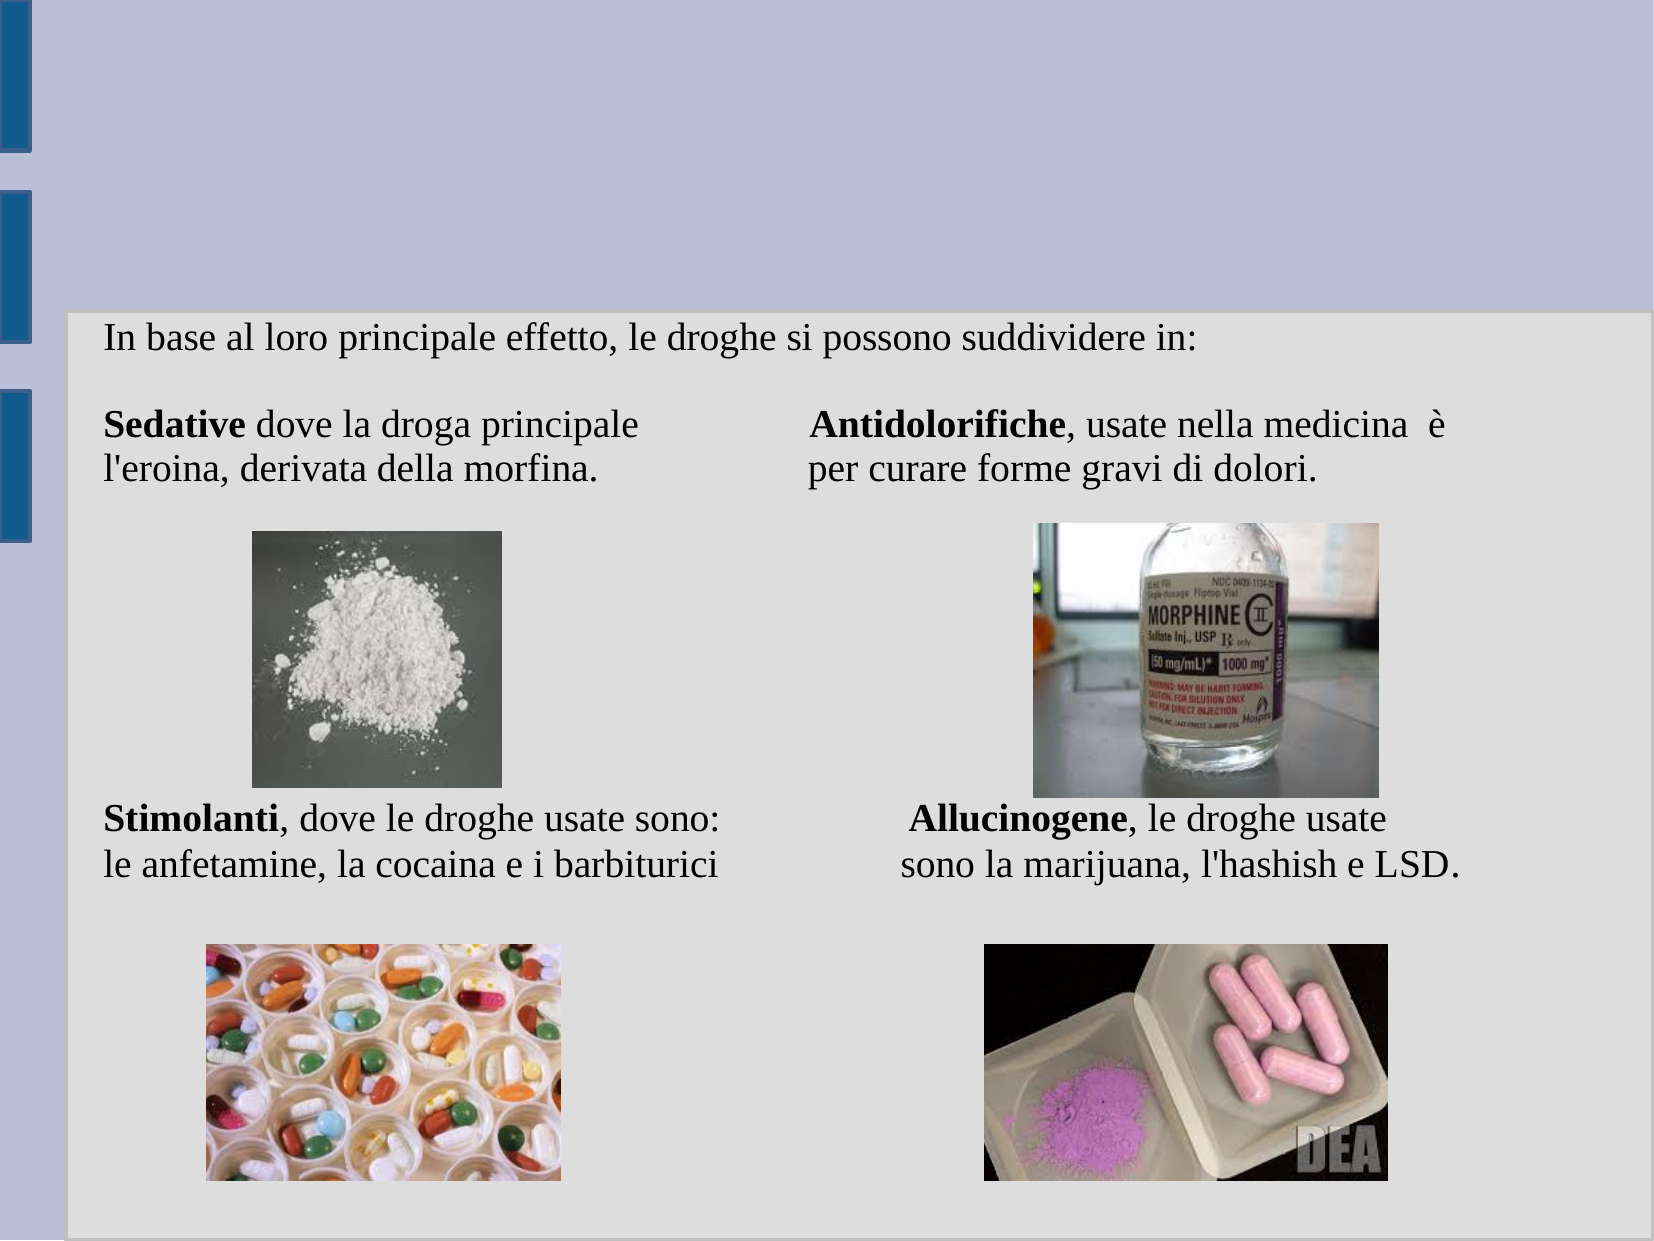

In base al loro principale effetto, le droghe si possono suddividere in:
Sedative dove la droga principale Antidolorifiche, usate nella medicina è l'eroina, derivata della morfina. per curare forme gravi di dolori. Stimolanti, dove le droghe usate sono: Allucinogene, le droghe usate
le anfetamine, la cocaina e i barbiturici sono la marijuana, l'hashish e LSD.